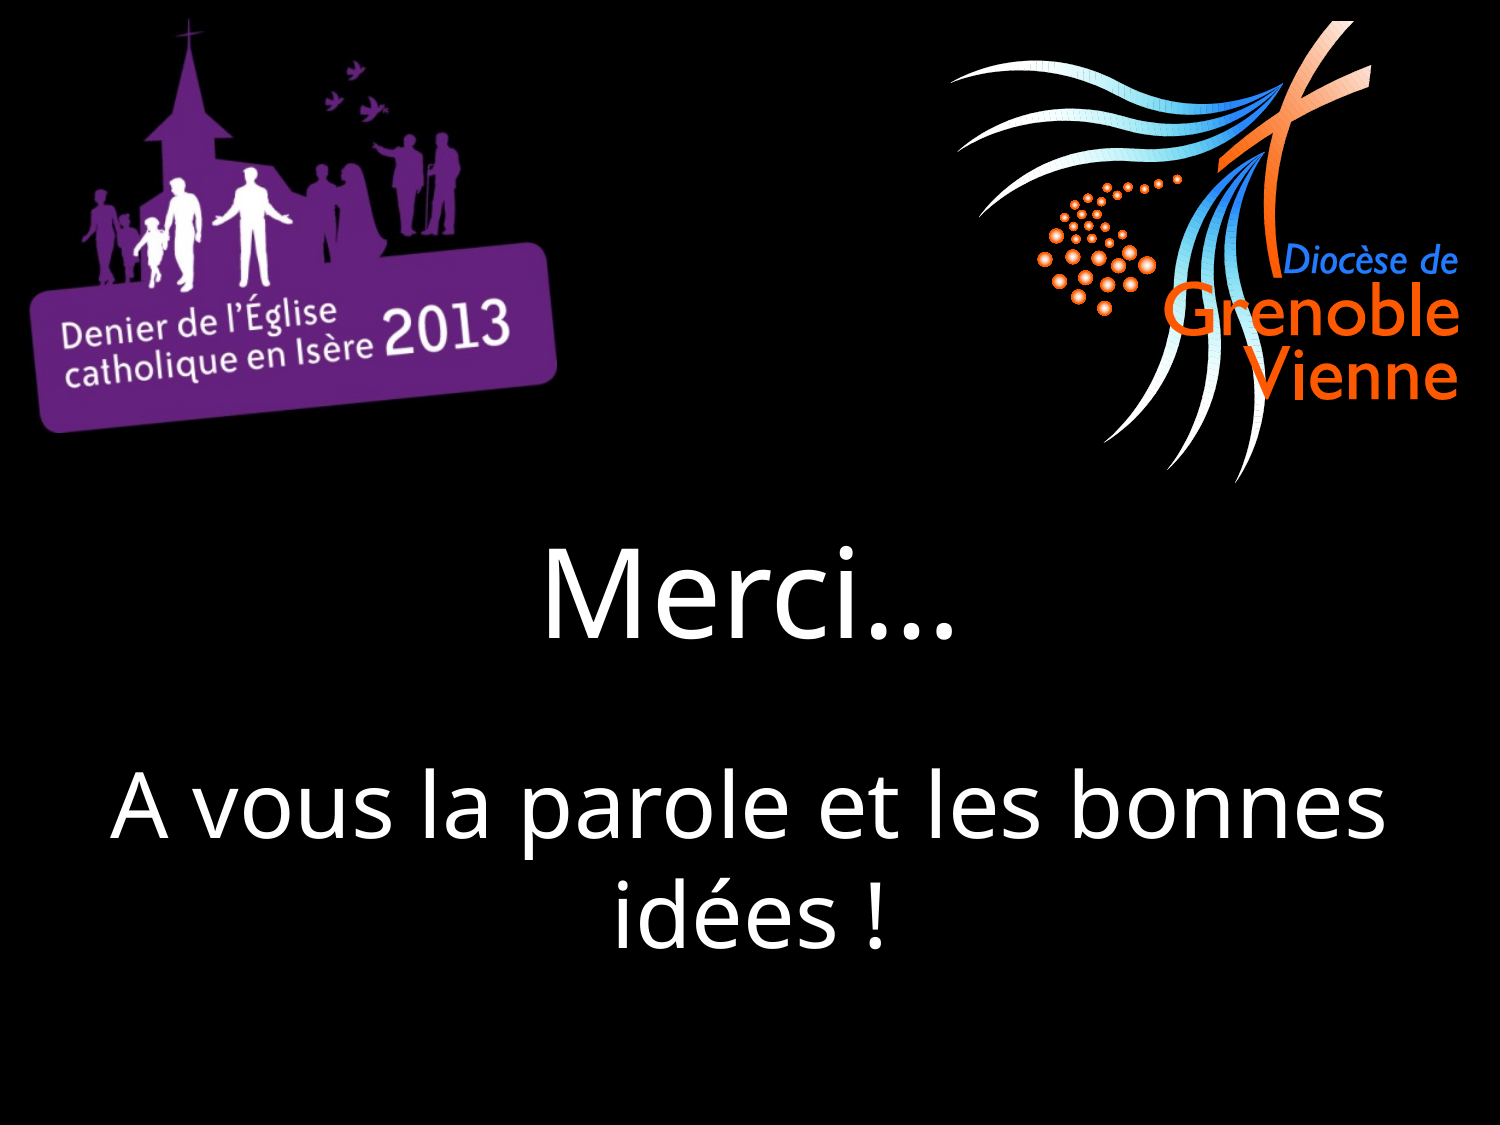

# Merci…
A vous la parole et les bonnes idées !